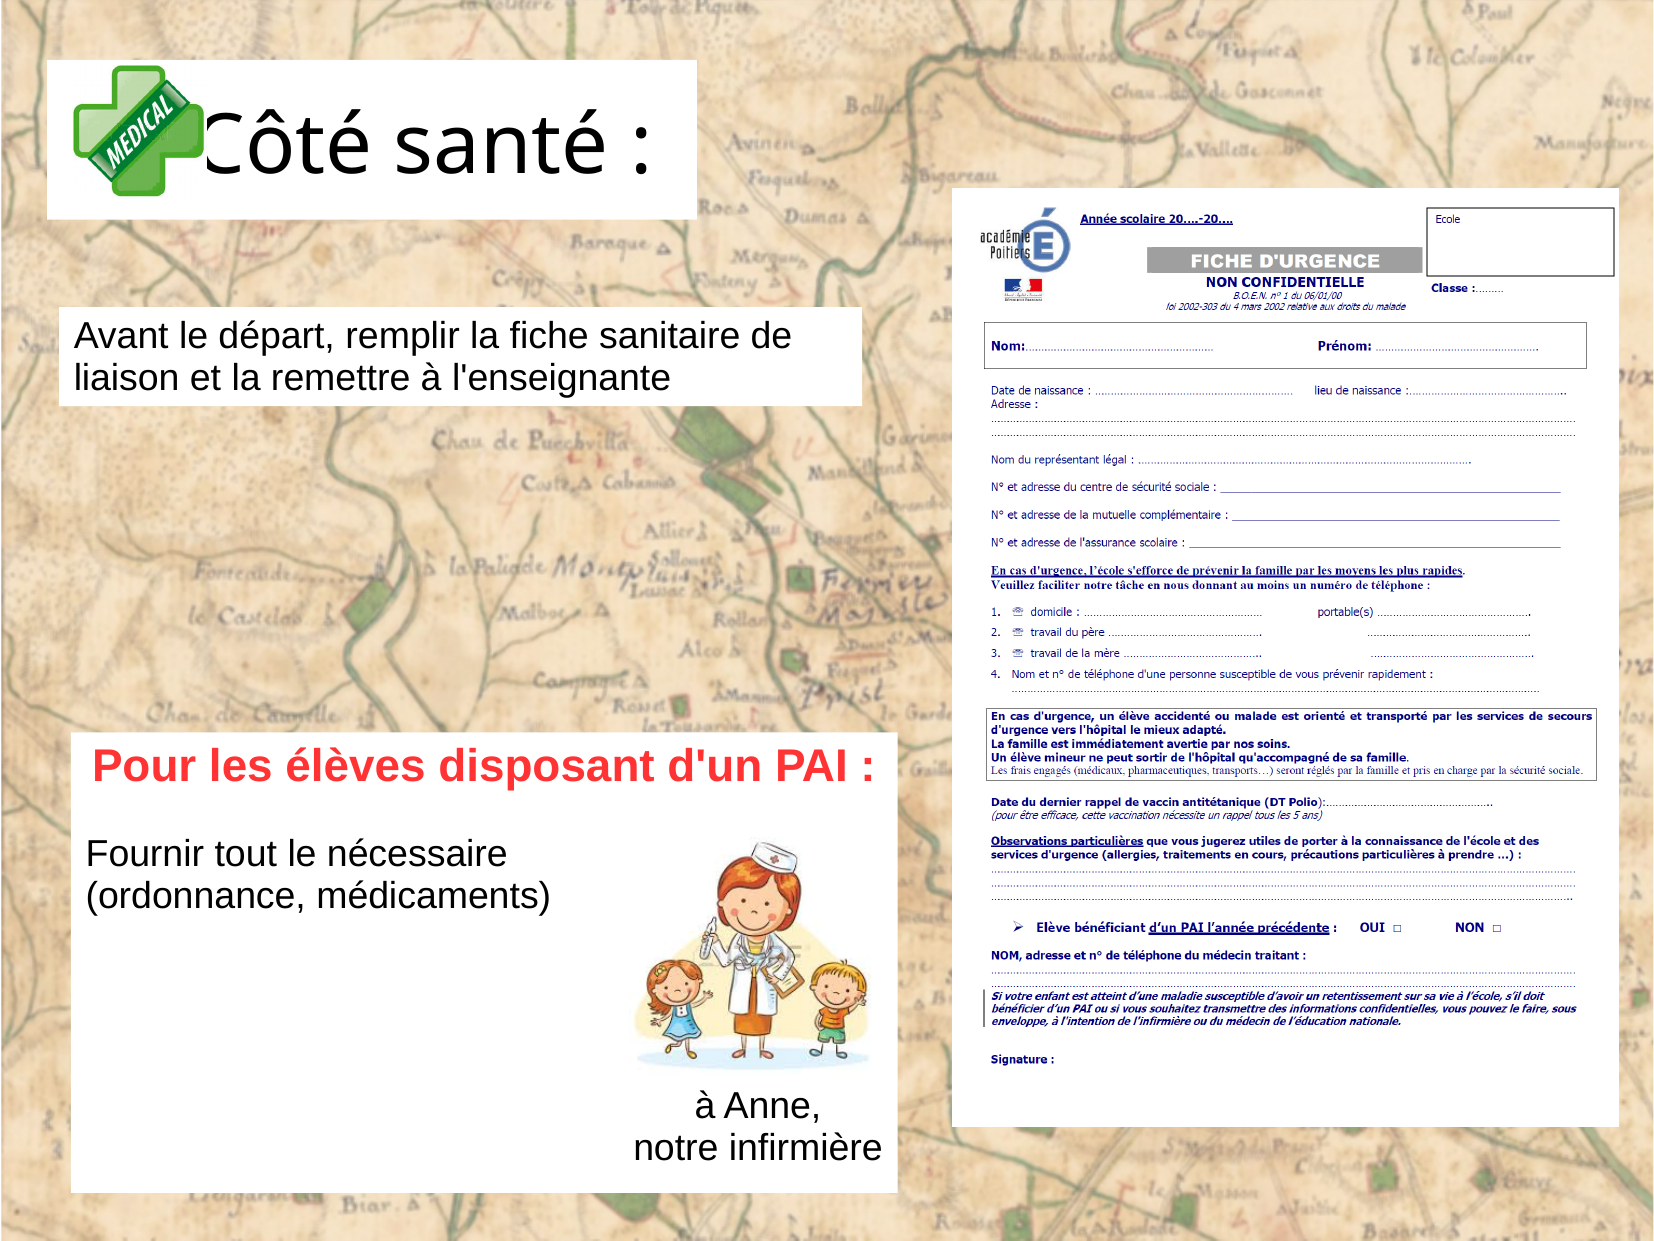

Côté santé :
Avant le départ, remplir la fiche sanitaire de liaison et la remettre à l'enseignante
Pour les élèves disposant d'un PAI :
Fournir tout le nécessaire
(ordonnance, médicaments)
 à Anne,
notre infirmière